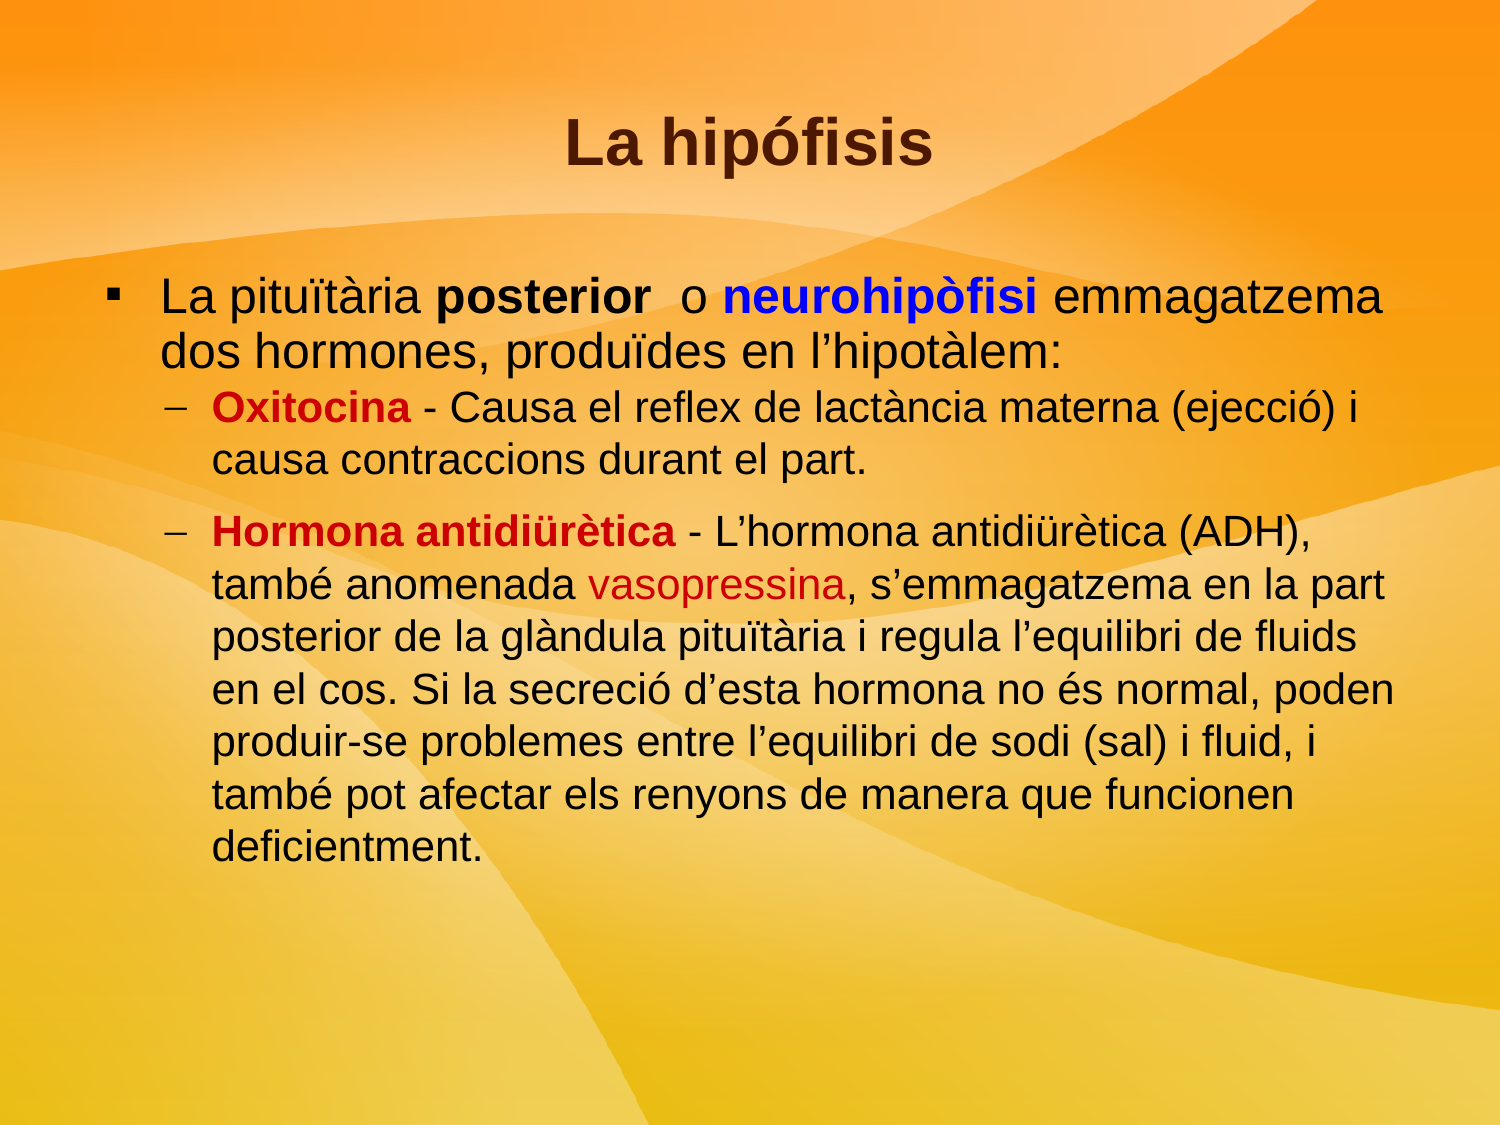

# La hipófisis
La pituïtària posterior o neurohipòfisi emmagatzema dos hormones, produïdes en l’hipotàlem:
Oxitocina - Causa el reflex de lactància materna (ejecció) i causa contraccions durant el part.
Hormona antidiürètica - L’hormona antidiürètica (ADH), també anomenada vasopressina, s’emmagatzema en la part posterior de la glàndula pituïtària i regula l’equilibri de fluids en el cos. Si la secreció d’esta hormona no és normal, poden produir-se problemes entre l’equilibri de sodi (sal) i fluid, i també pot afectar els renyons de manera que funcionen deficientment.